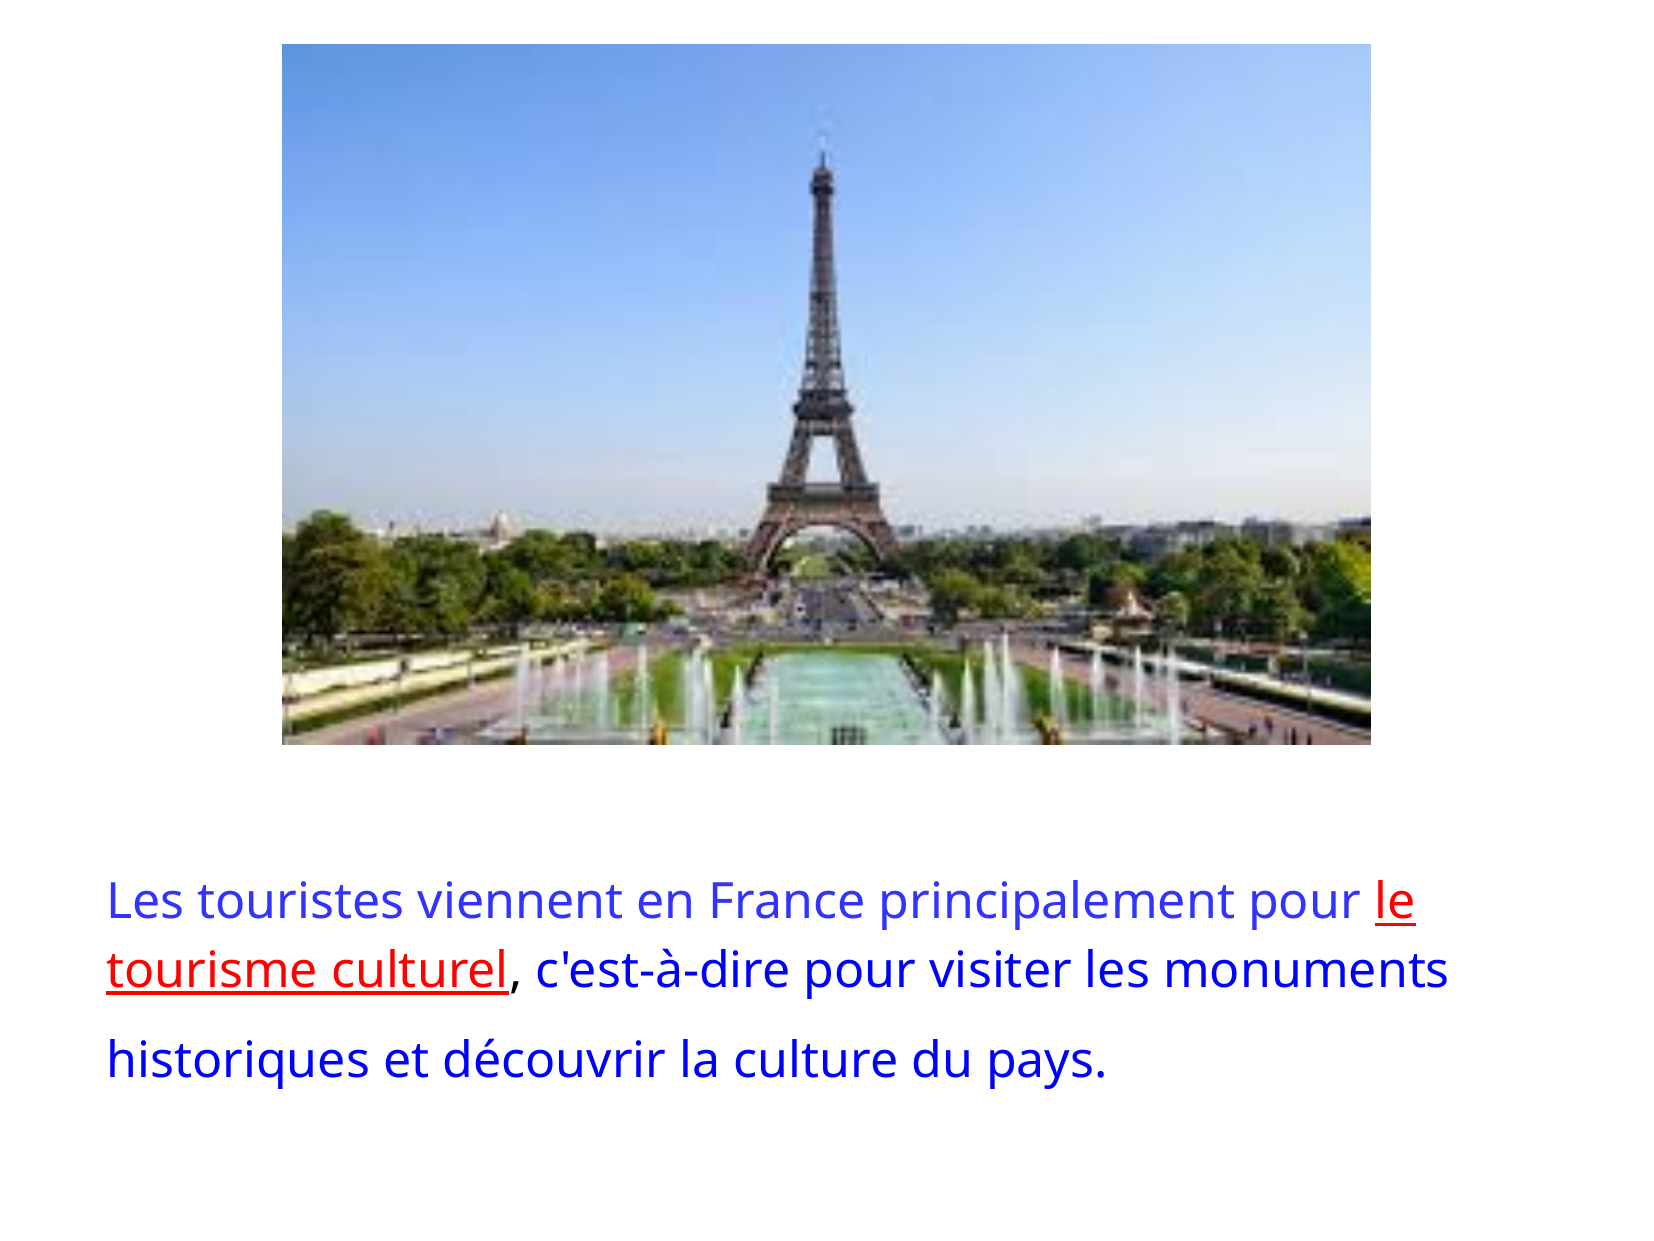

# Les touristes viennent en France principalement pour le tourisme culturel, c'est-à-dire pour visiter les monuments historiques et découvrir la culture du pays.